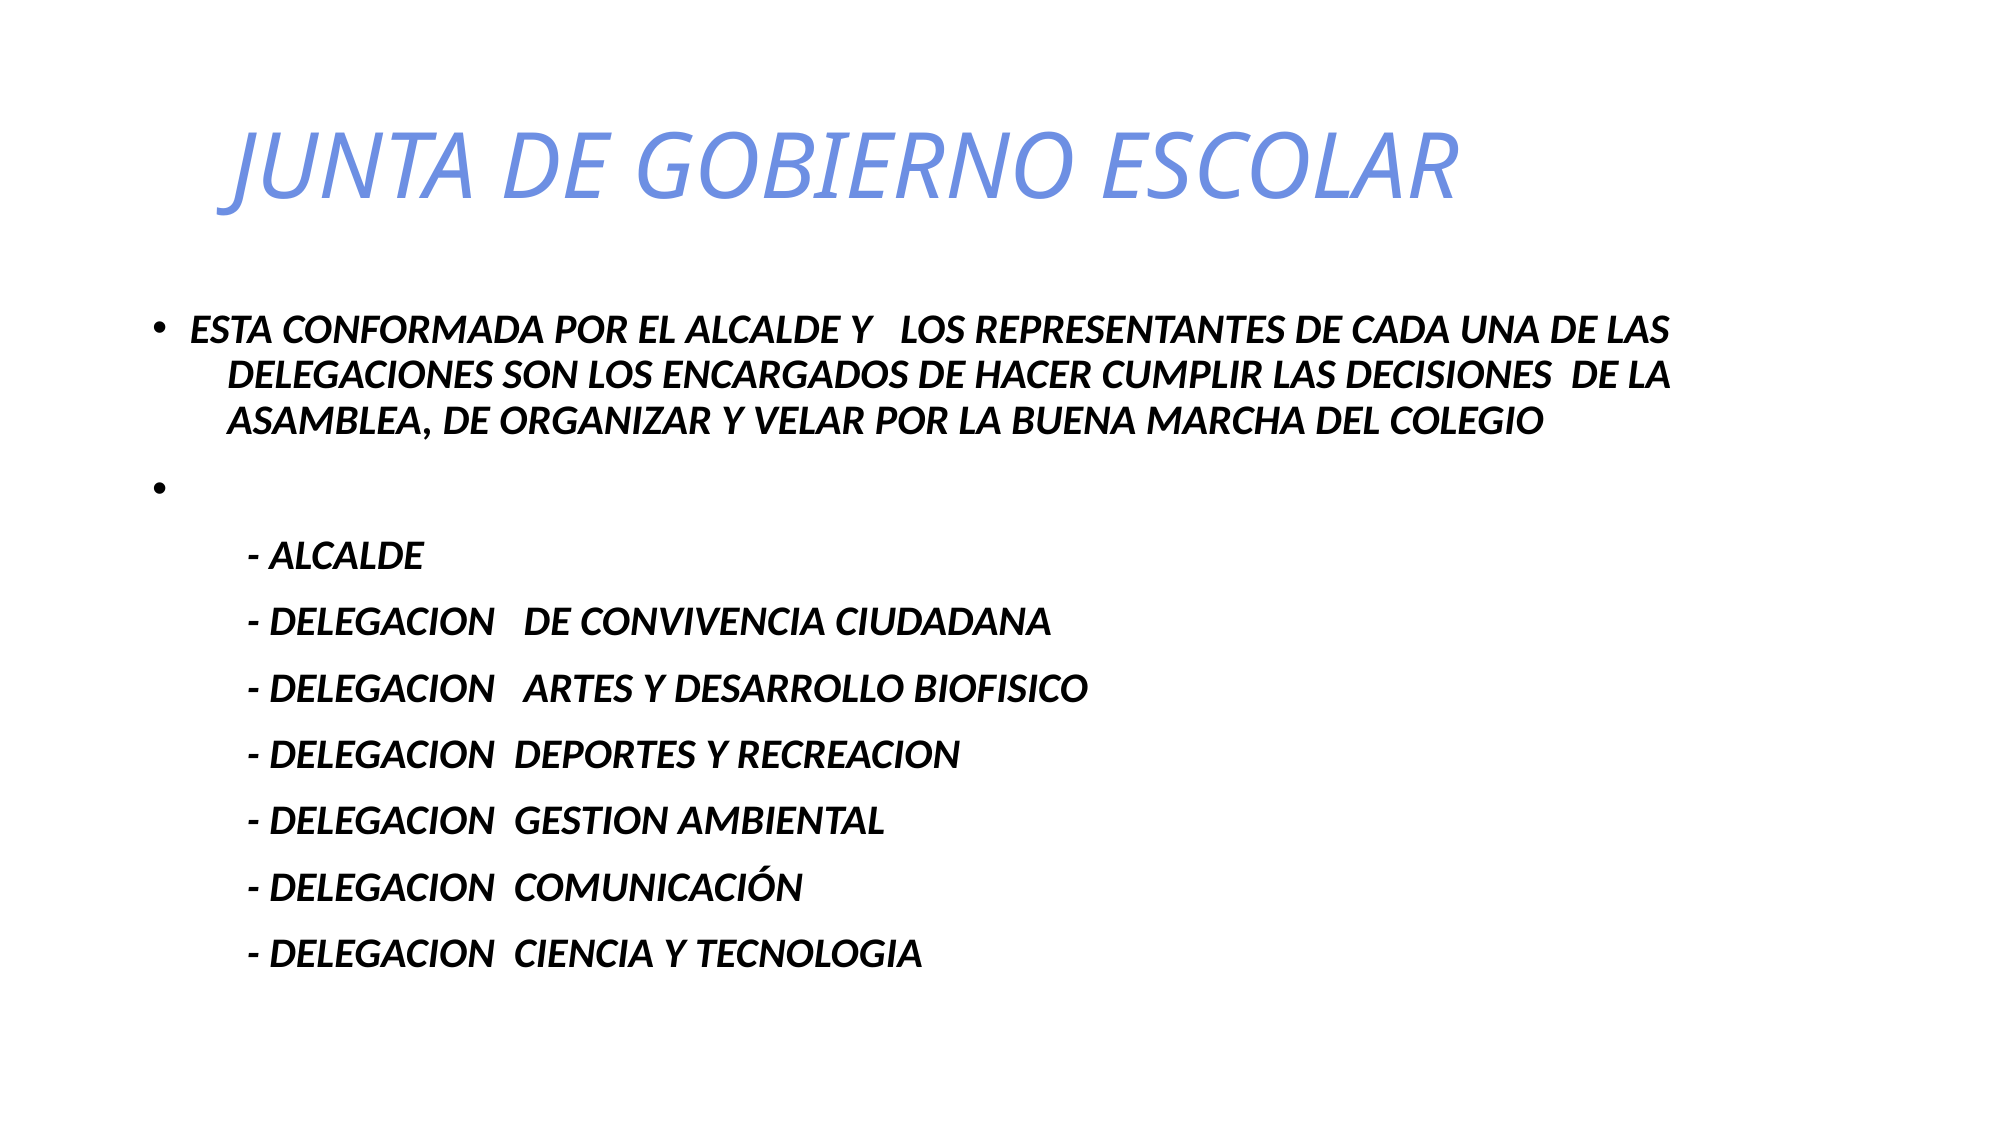

# JUNTA DE GOBIERNO ESCOLAR
ESTA CONFORMADA POR EL ALCALDE Y LOS REPRESENTANTES DE CADA UNA DE LAS DELEGACIONES SON LOS ENCARGADOS DE HACER CUMPLIR LAS DECISIONES DE LA ASAMBLEA, DE ORGANIZAR Y VELAR POR LA BUENA MARCHA DEL COLEGIO
 - ALCALDE
 - DELEGACION DE CONVIVENCIA CIUDADANA
 - DELEGACION ARTES Y DESARROLLO BIOFISICO
 - DELEGACION DEPORTES Y RECREACION
 - DELEGACION GESTION AMBIENTAL
 - DELEGACION COMUNICACIÓN
 - DELEGACION CIENCIA Y TECNOLOGIA